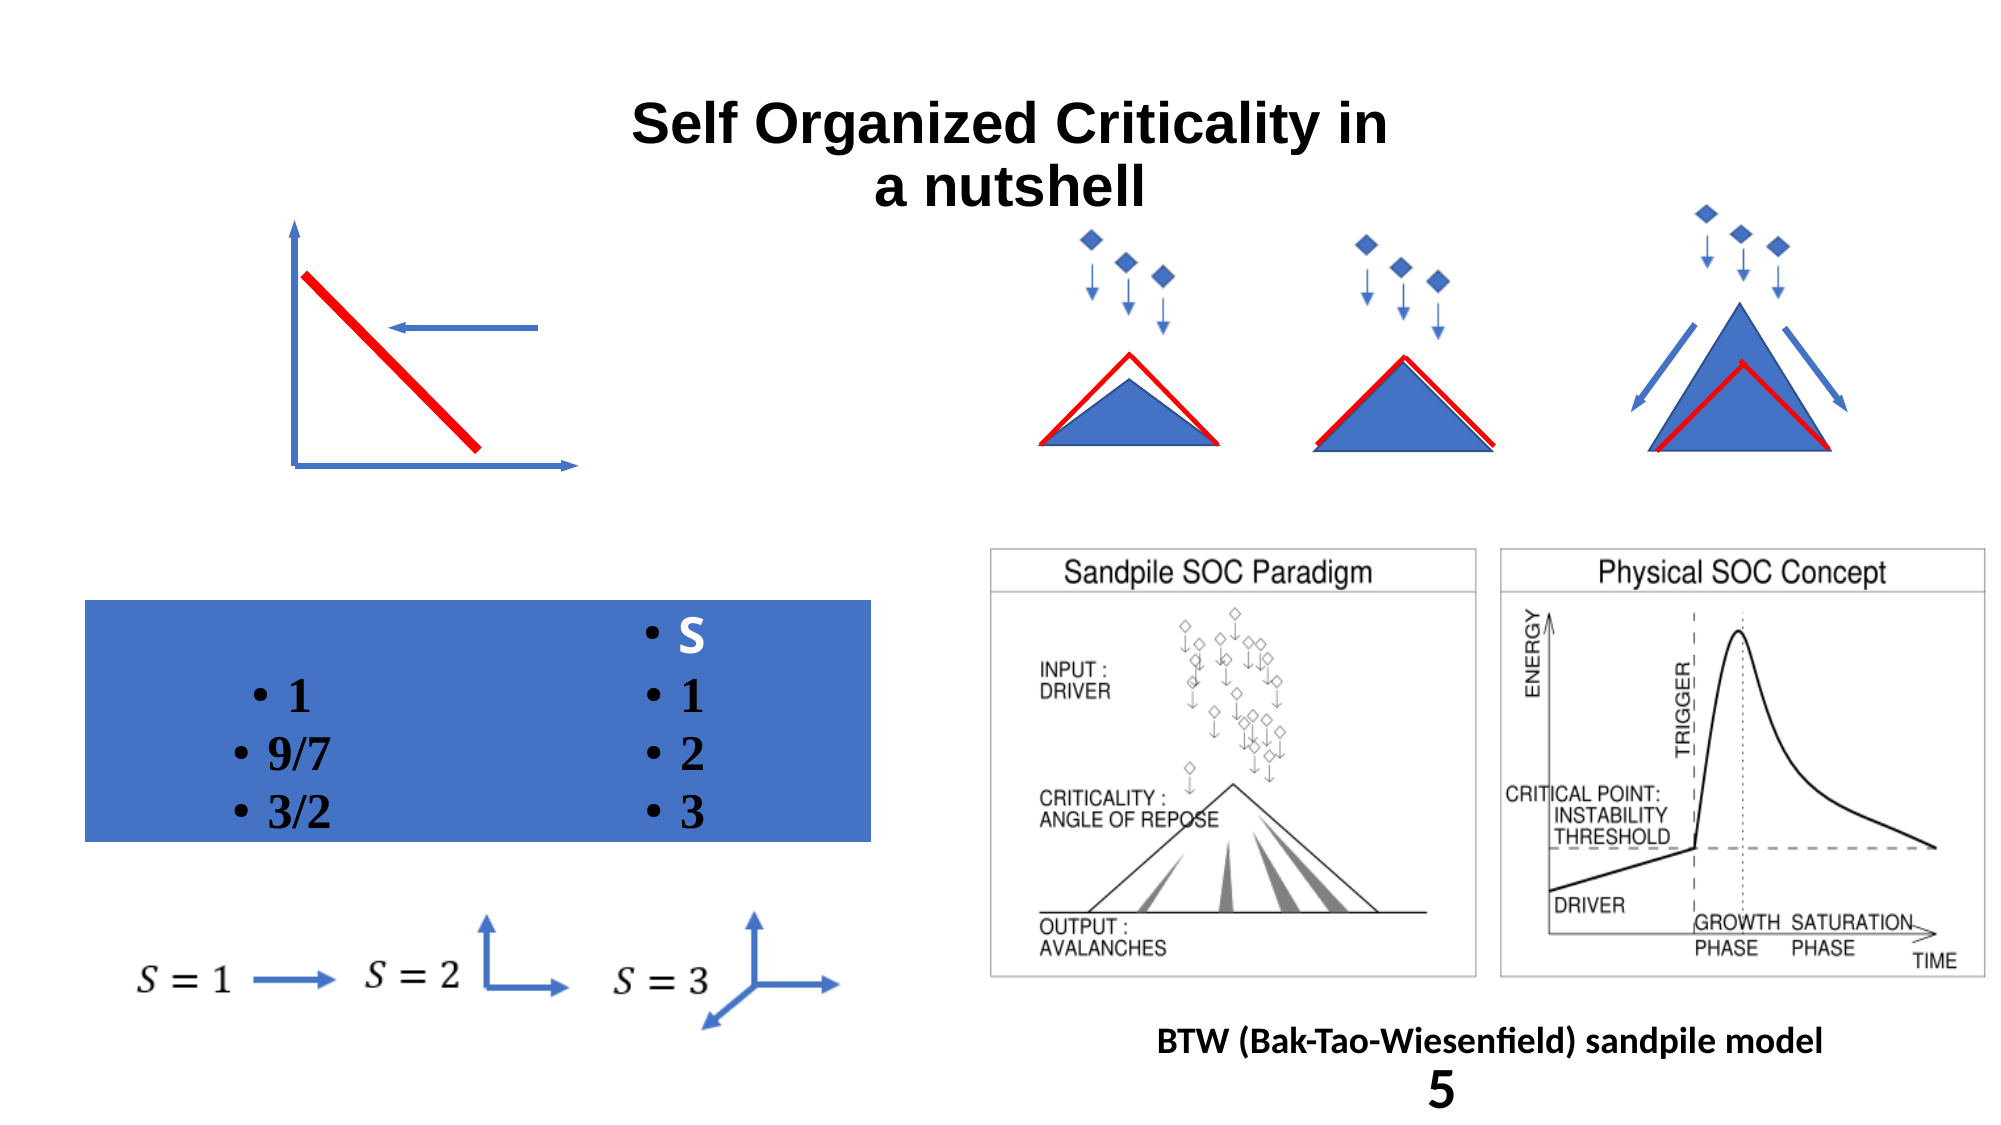

# Self Organized Criticality in a nutshell
| | S |
| --- | --- |
| 1 | 1 |
| 9/7 | 2 |
| 3/2 | 3 |
BTW (Bak-Tao-Wiesenfield) sandpile model
4